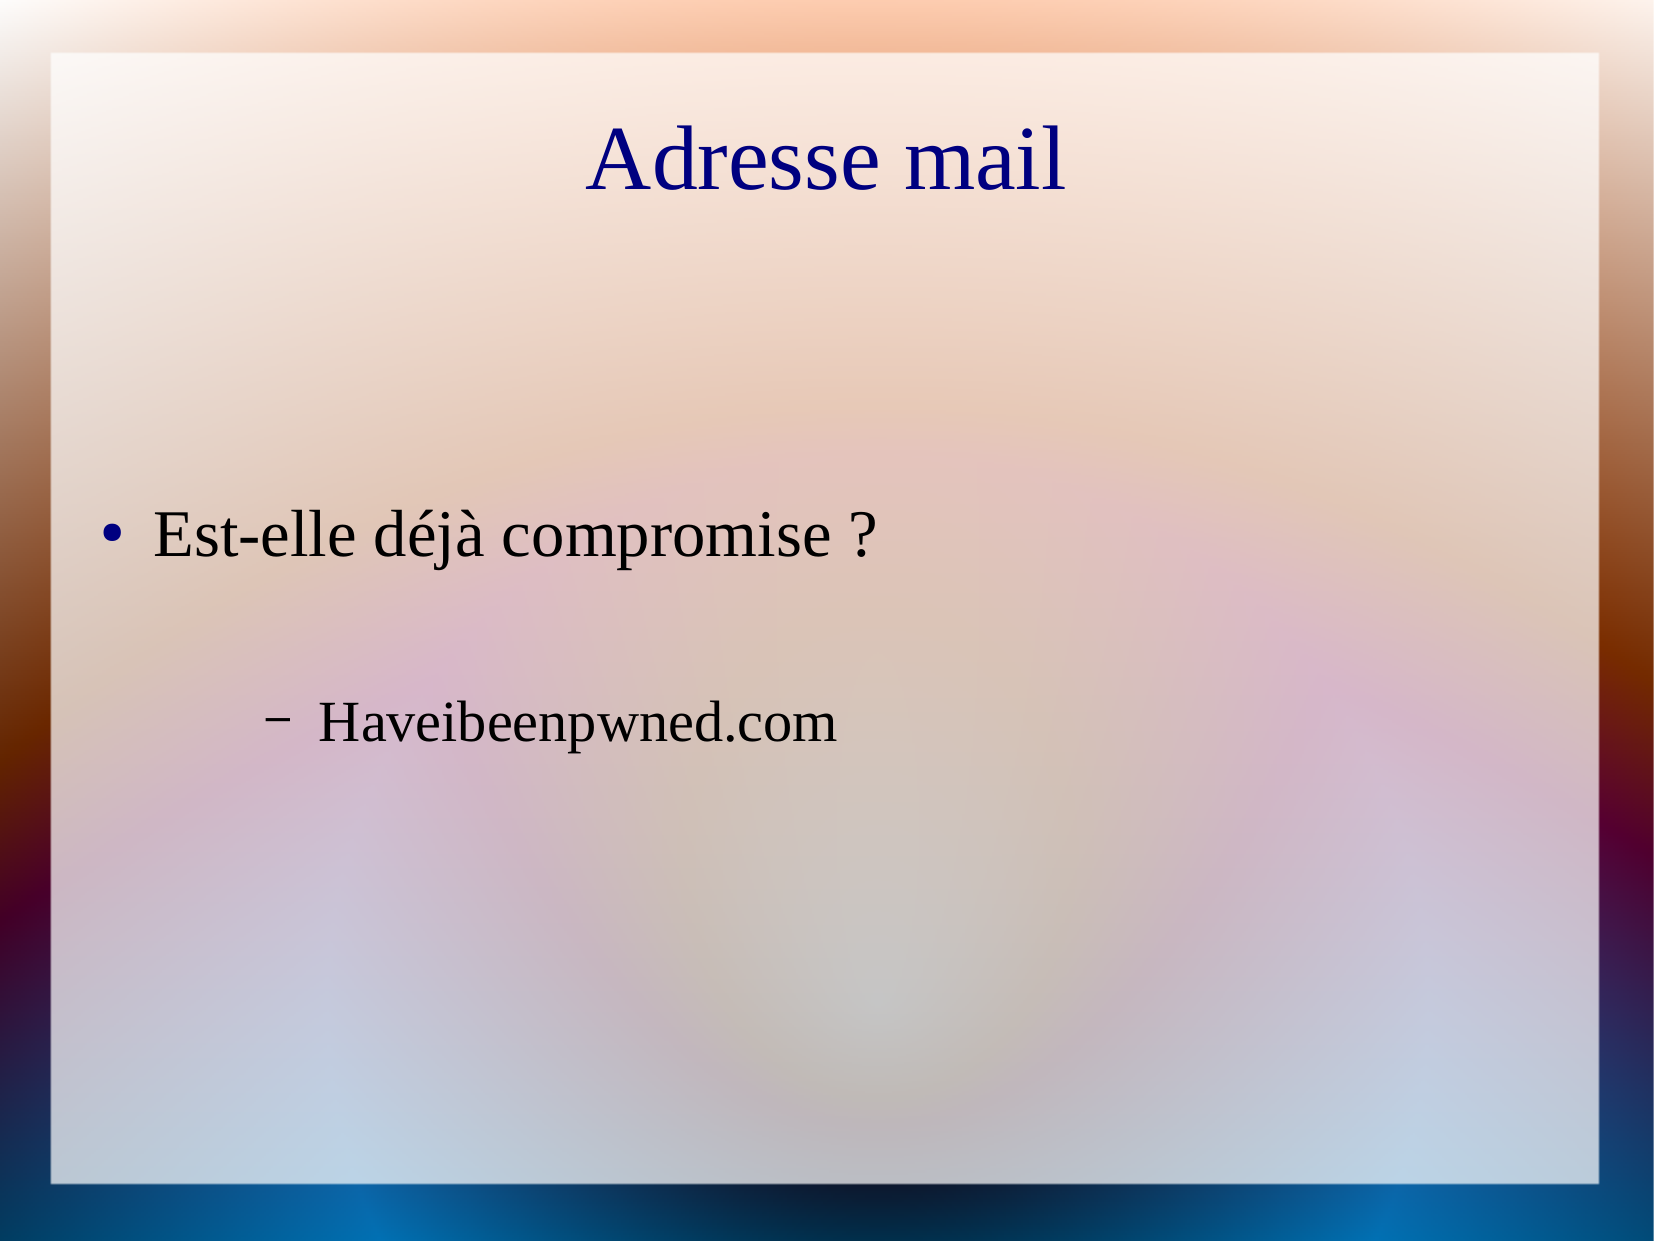

# Adresse mail
Est-elle déjà compromise ?
Haveibeenpwned.com